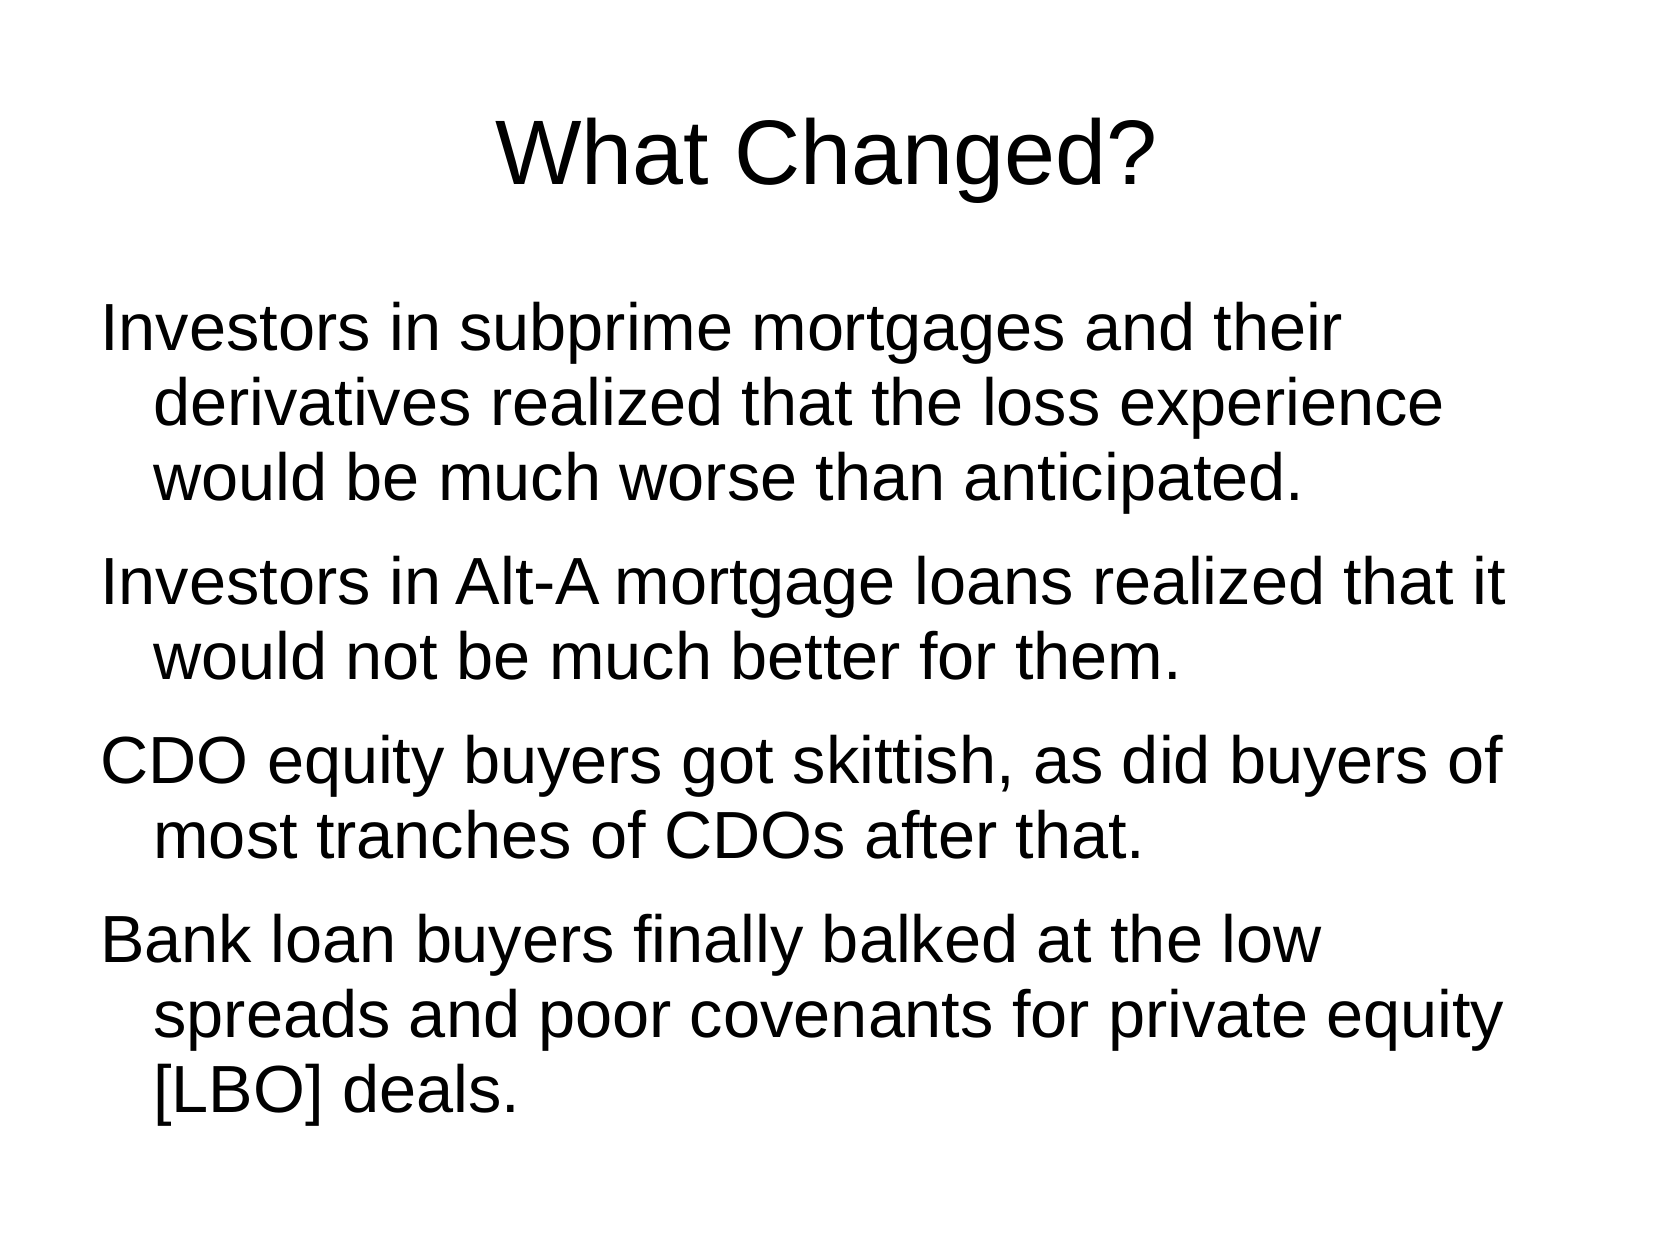

# What Changed?
Investors in subprime mortgages and their derivatives realized that the loss experience would be much worse than anticipated.
Investors in Alt-A mortgage loans realized that it would not be much better for them.
CDO equity buyers got skittish, as did buyers of most tranches of CDOs after that.
Bank loan buyers finally balked at the low spreads and poor covenants for private equity [LBO] deals.